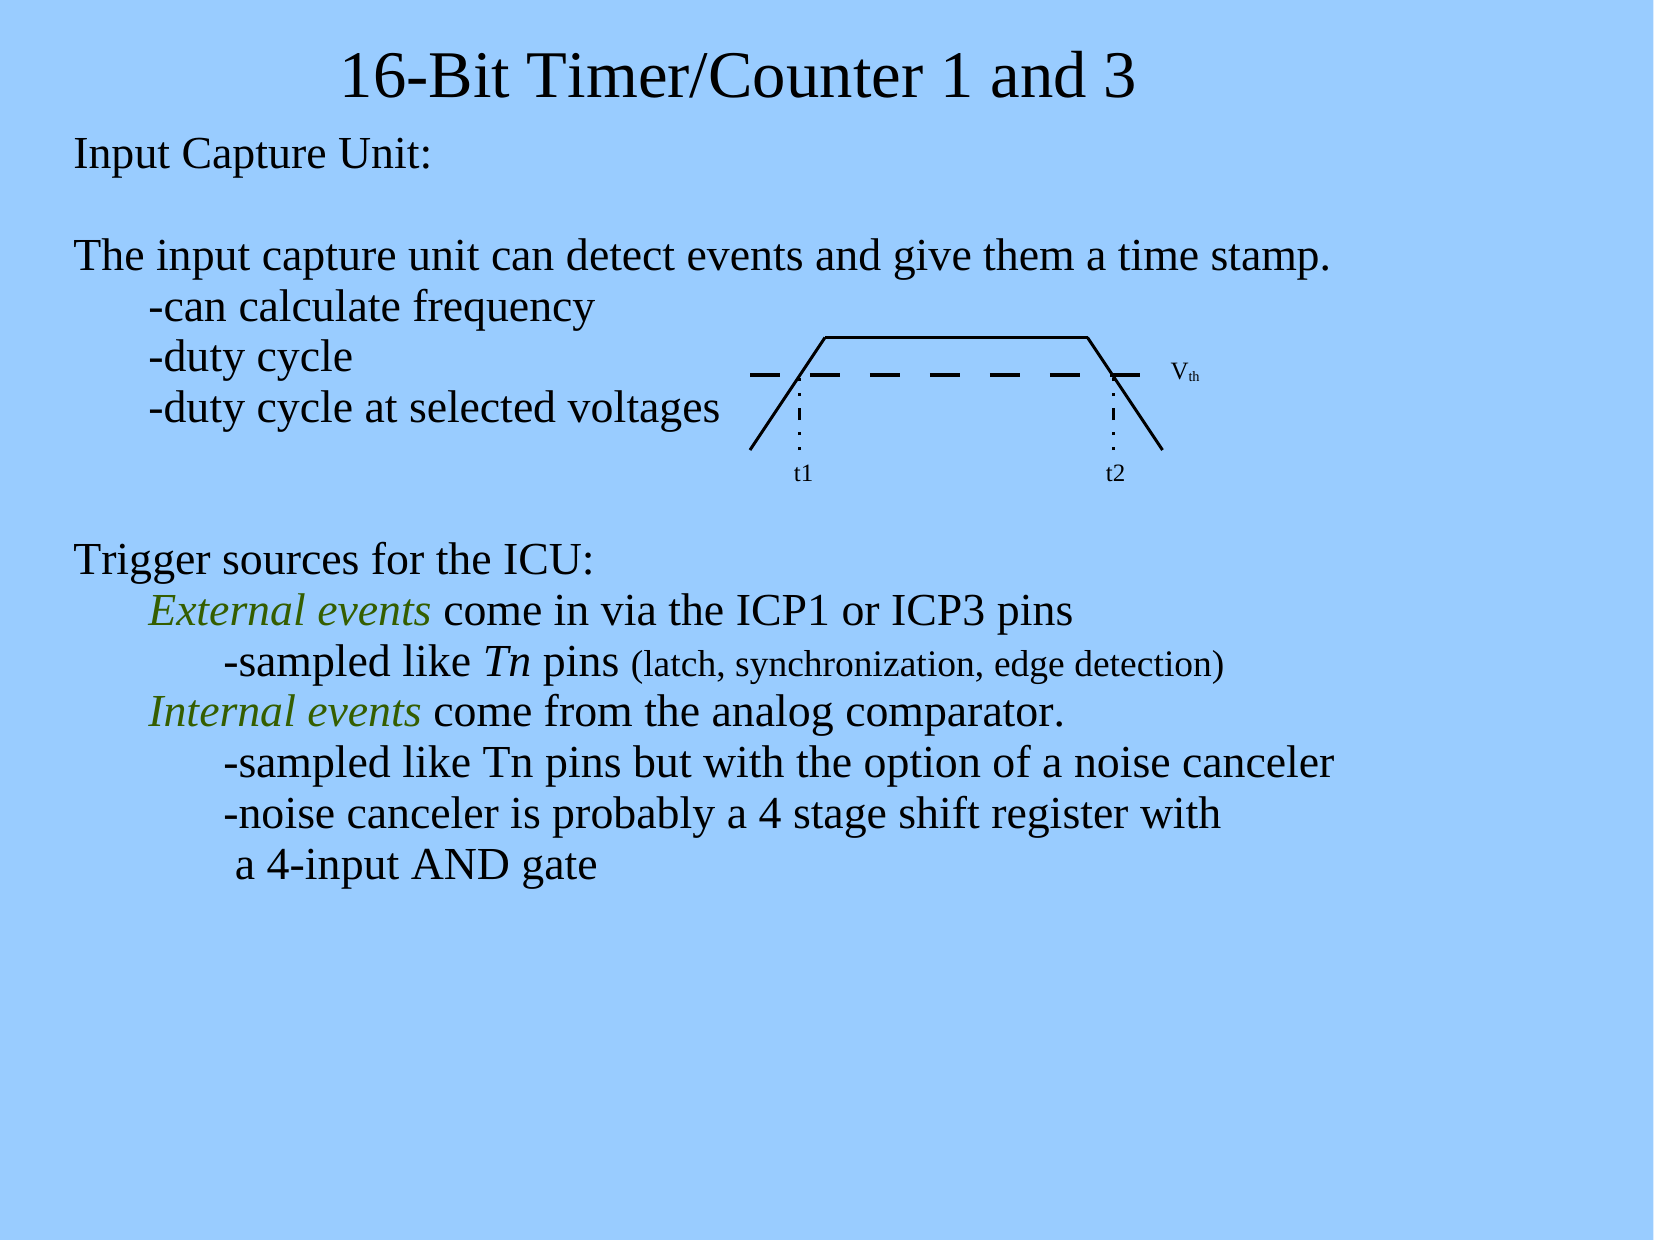

16-Bit Timer/Counter 1 and 3
Input Capture Unit:
The input capture unit can detect events and give them a time stamp.
	-can calculate frequency
	-duty cycle
	-duty cycle at selected voltages
Trigger sources for the ICU:
	External events come in via the ICP1 or ICP3 pins
		-sampled like Tn pins (latch, synchronization, edge detection)
	Internal events come from the analog comparator.
		-sampled like Tn pins but with the option of a noise canceler
		-noise canceler is probably a 4 stage shift register with
		 a 4-input AND gate
Vth
t1
t2